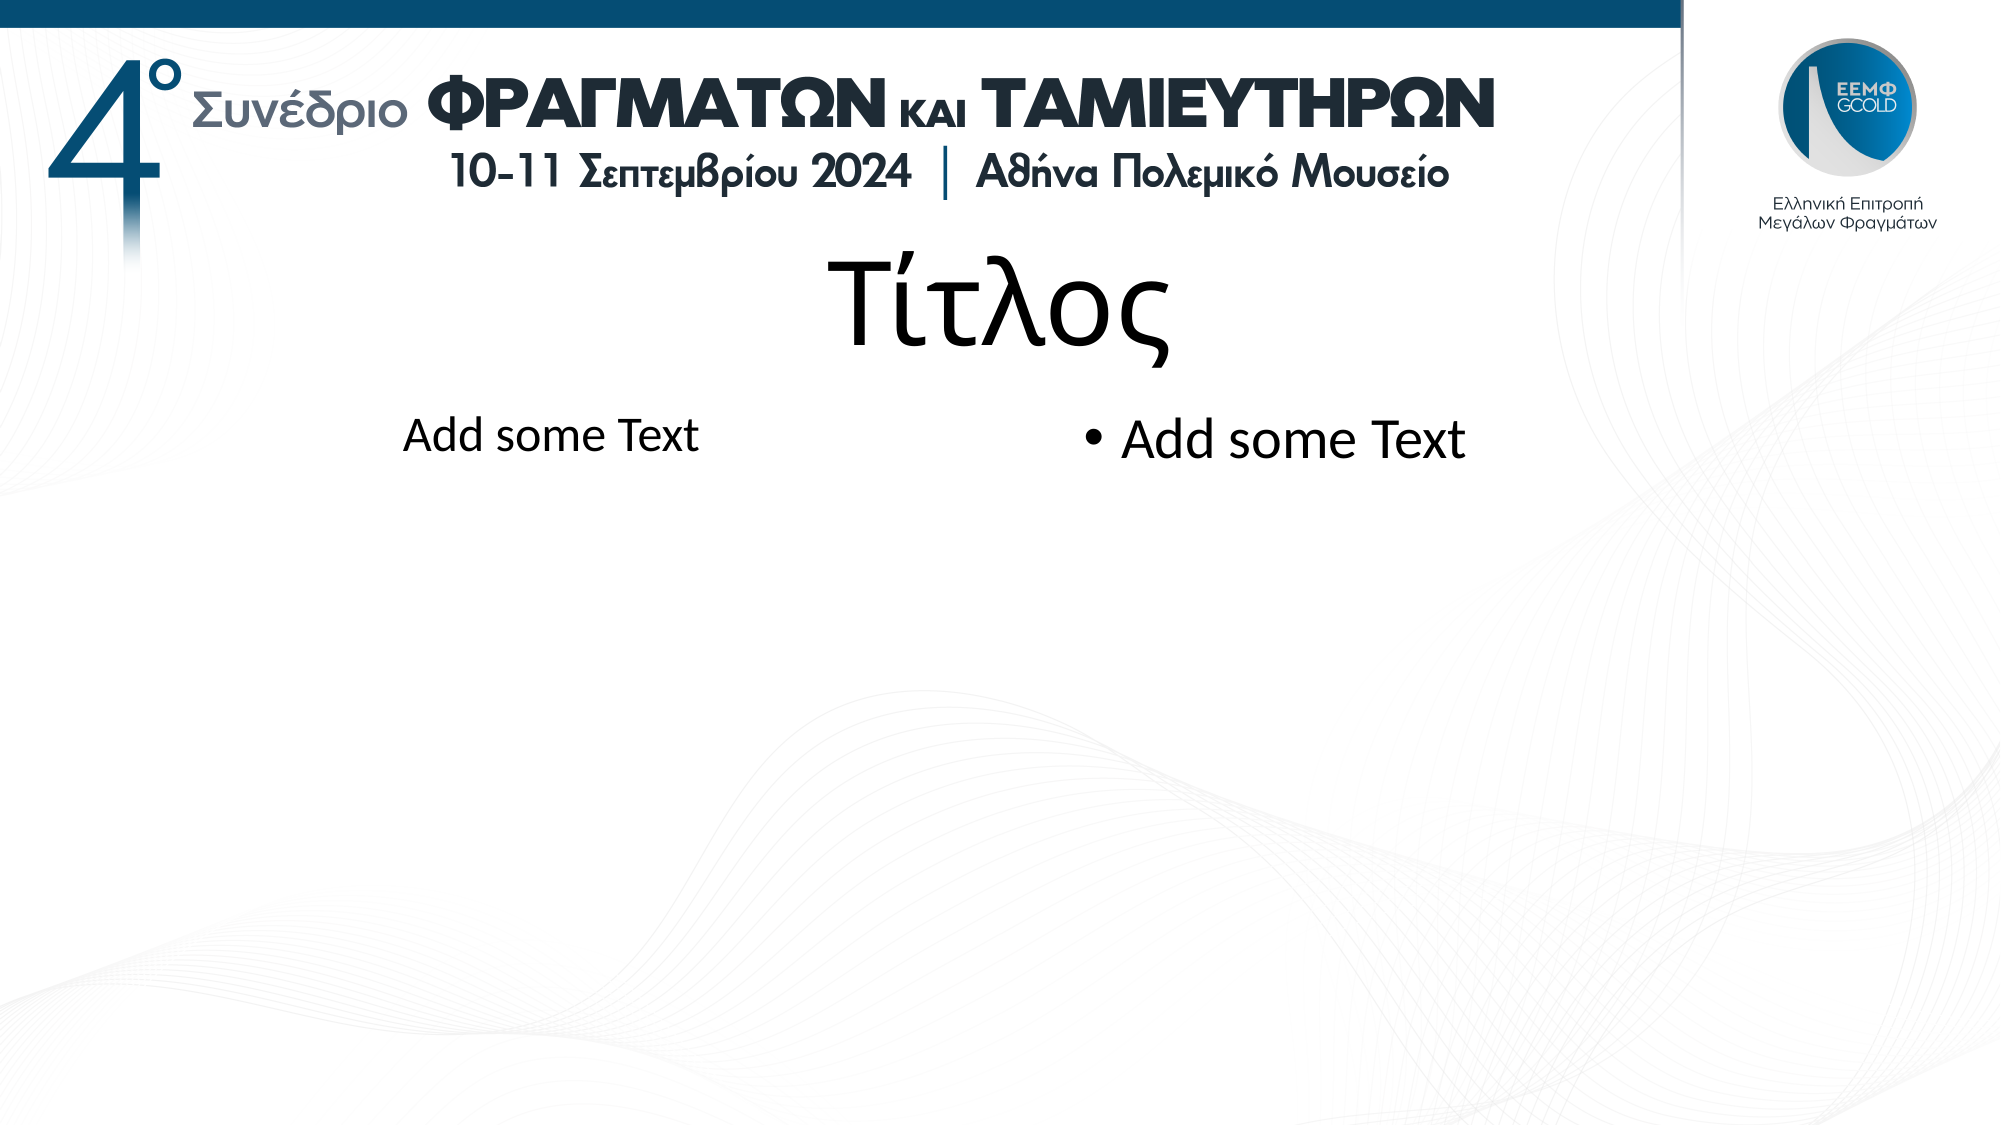

Τίτλος
Add some Text
Add some Text